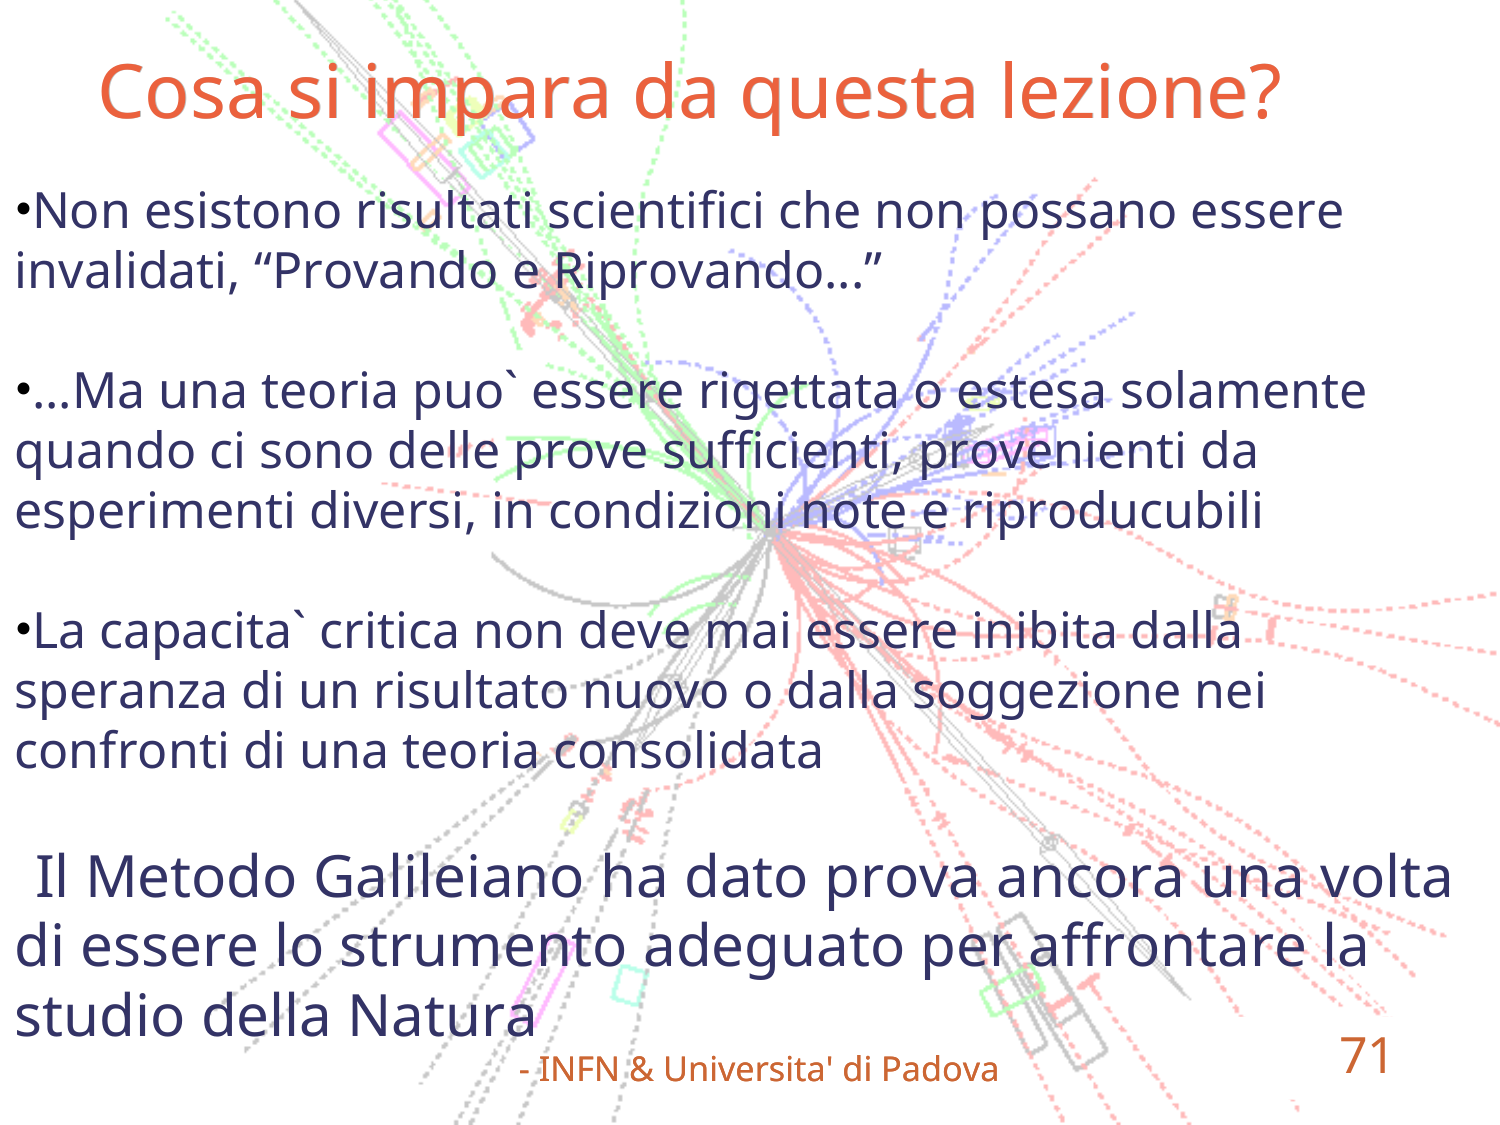

Cosa si impara da questa lezione?
Non esistono risultati scientifici che non possano essere invalidati, “Provando e Riprovando...”
...Ma una teoria puo` essere rigettata o estesa solamente quando ci sono delle prove sufficienti, provenienti da esperimenti diversi, in condizioni note e riproducubili
La capacita` critica non deve mai essere inibita dalla speranza di un risultato nuovo o dalla soggezione nei confronti di una teoria consolidata
Il Metodo Galileiano ha dato prova ancora una volta di essere lo strumento adeguato per affrontare la studio della Natura
71